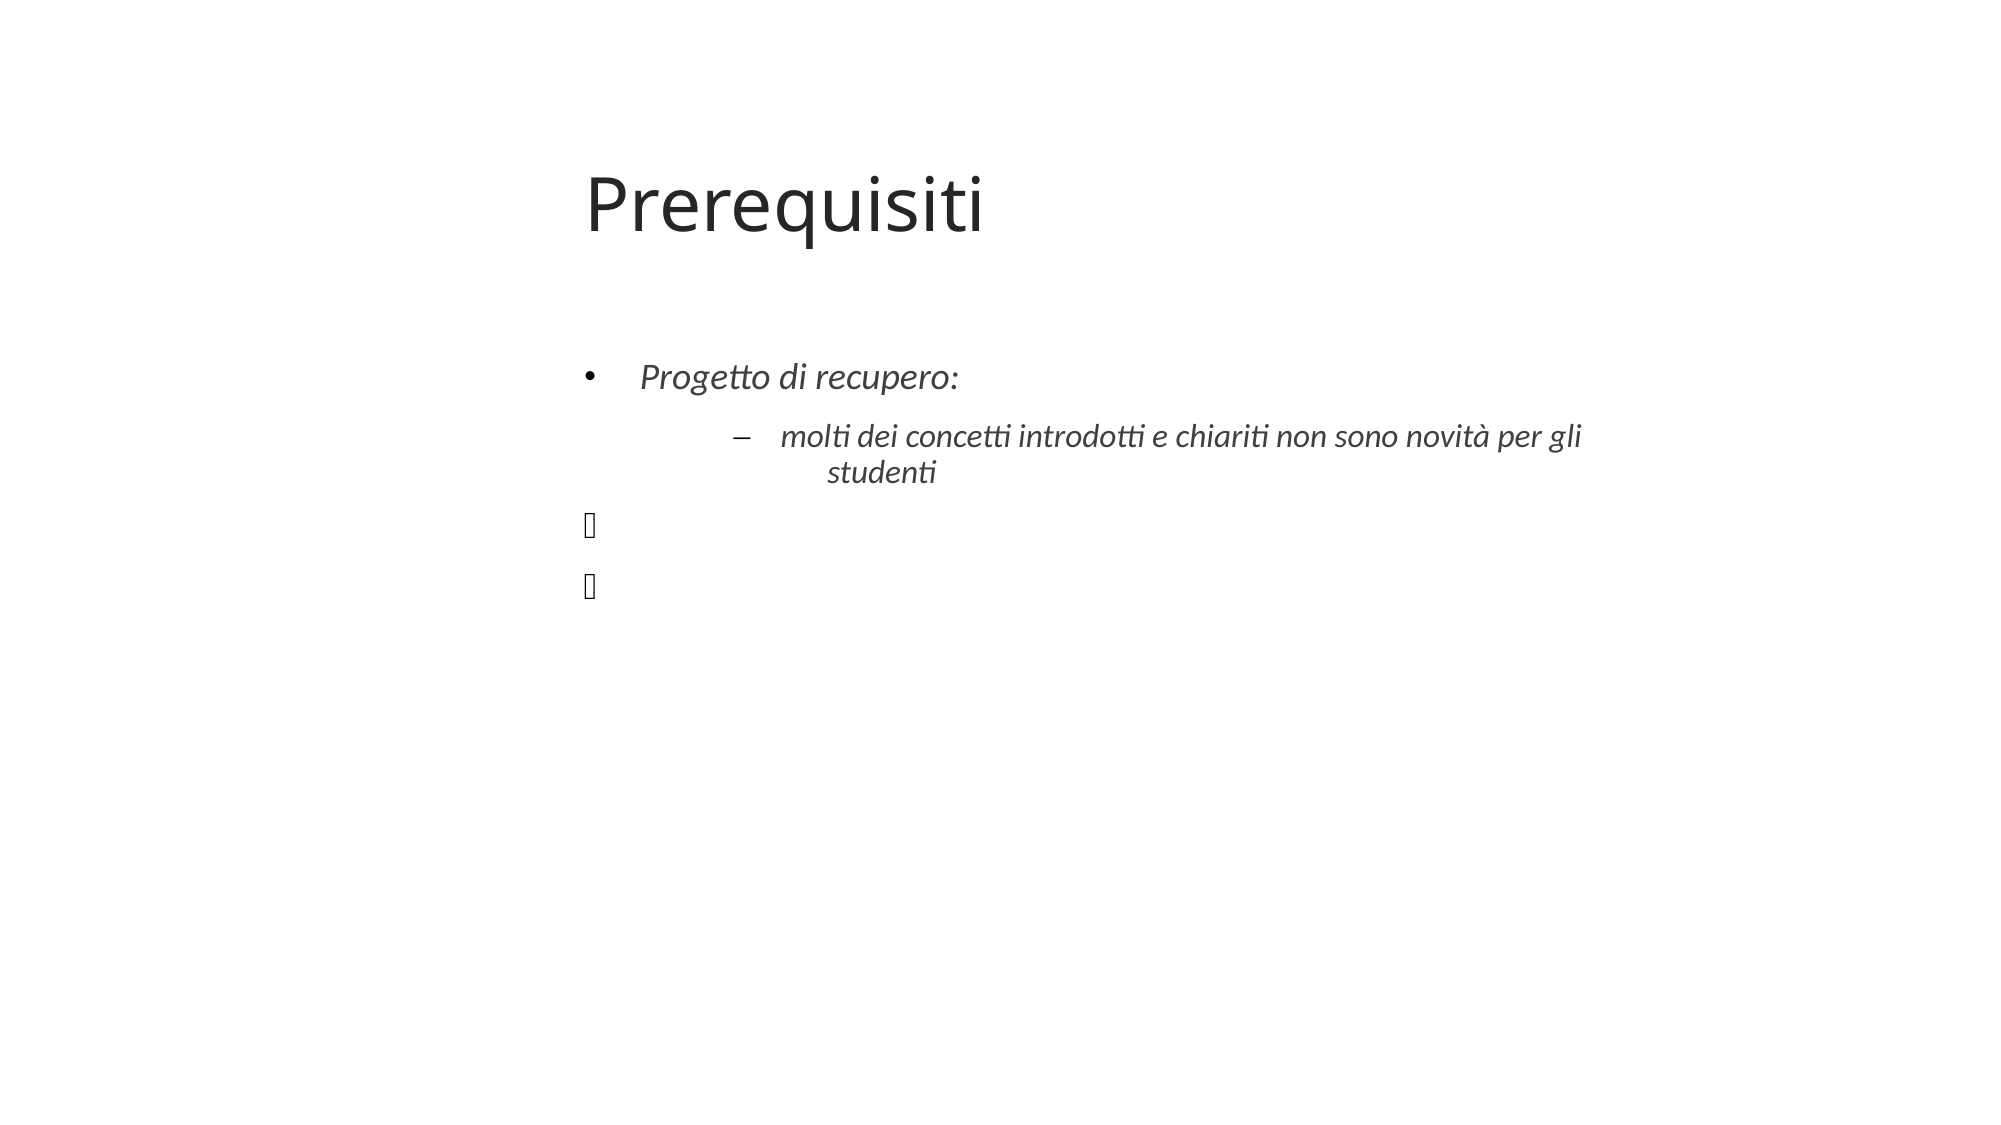

# Prerequisiti
Progetto di recupero:
molti dei concetti introdotti e chiariti non sono novità per gli studenti